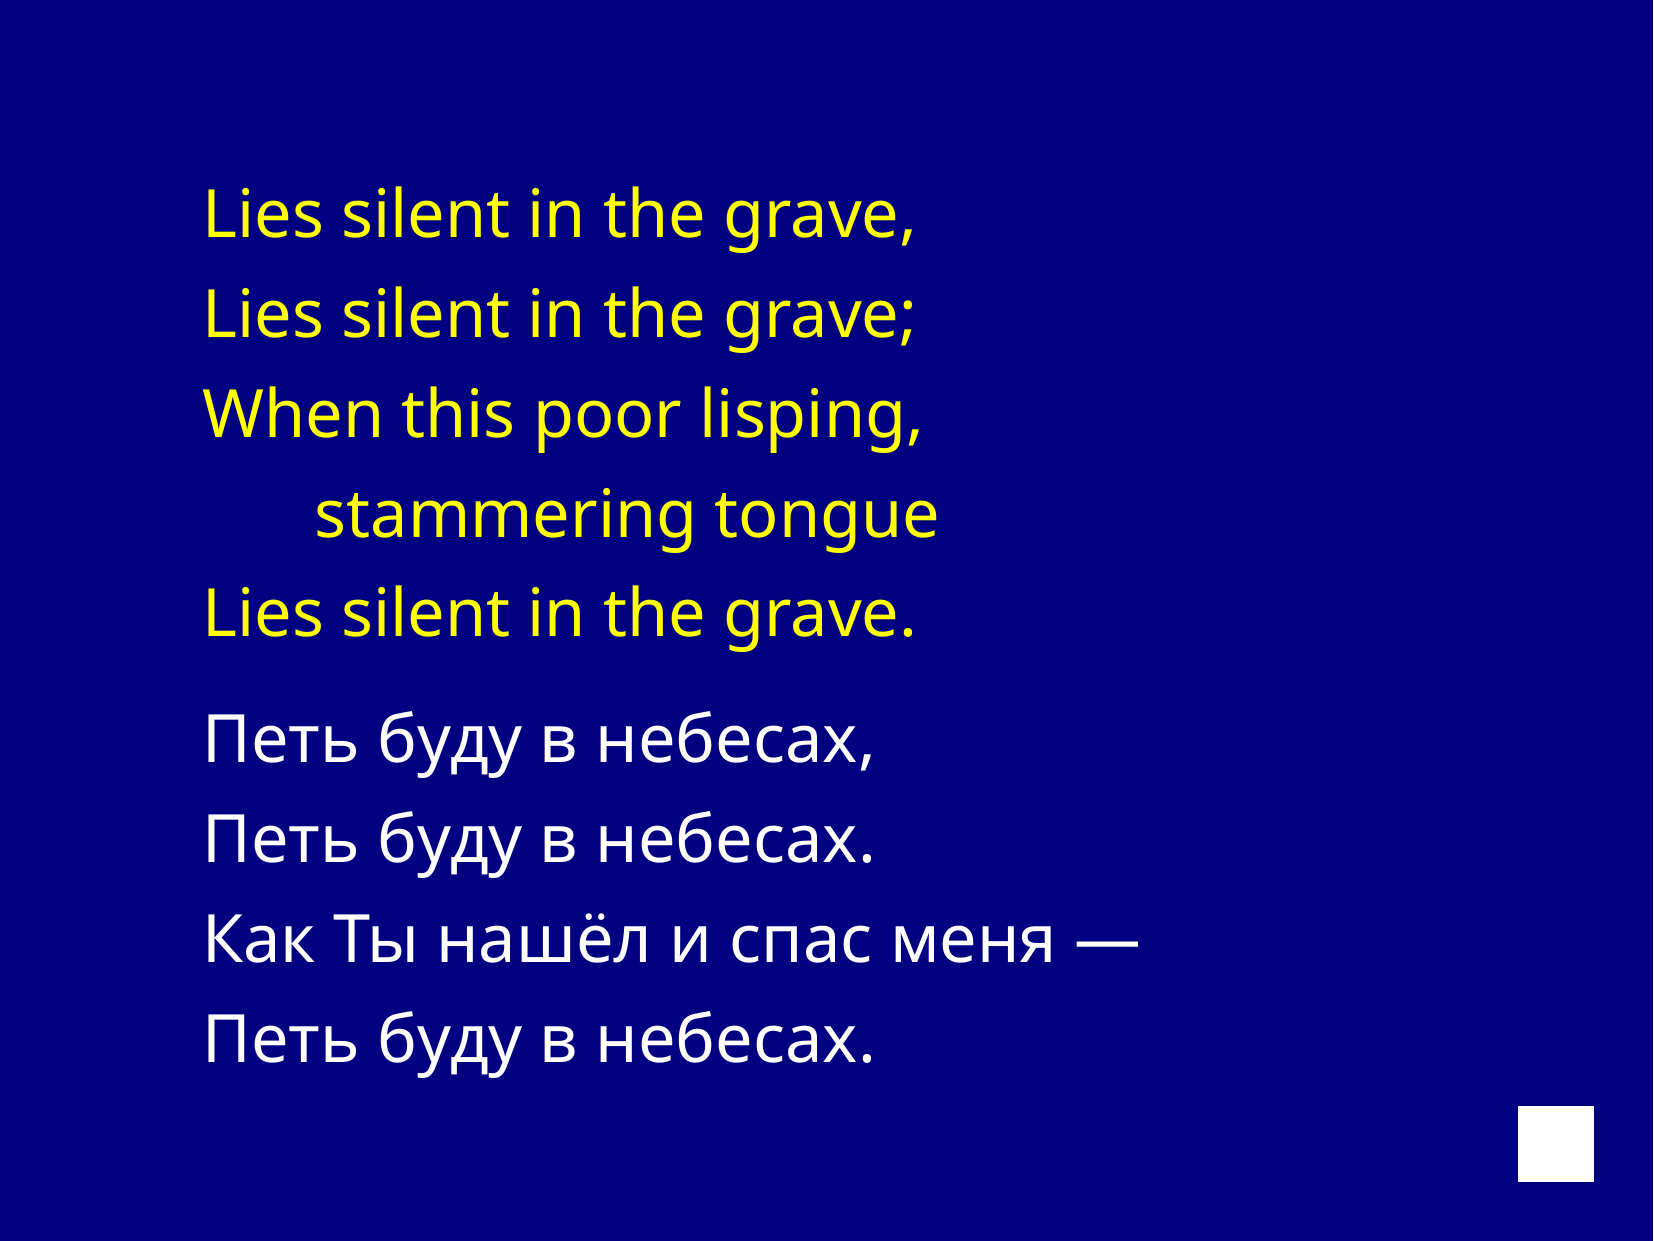

Lies silent in the grave,
	Lies silent in the grave;
	When this poor lisping,
		stammering tongue
	Lies silent in the grave.
	Петь буду в небесах,
	Петь буду в небесах.
	Как Ты нашёл и спас меня —
	Петь буду в небесах.